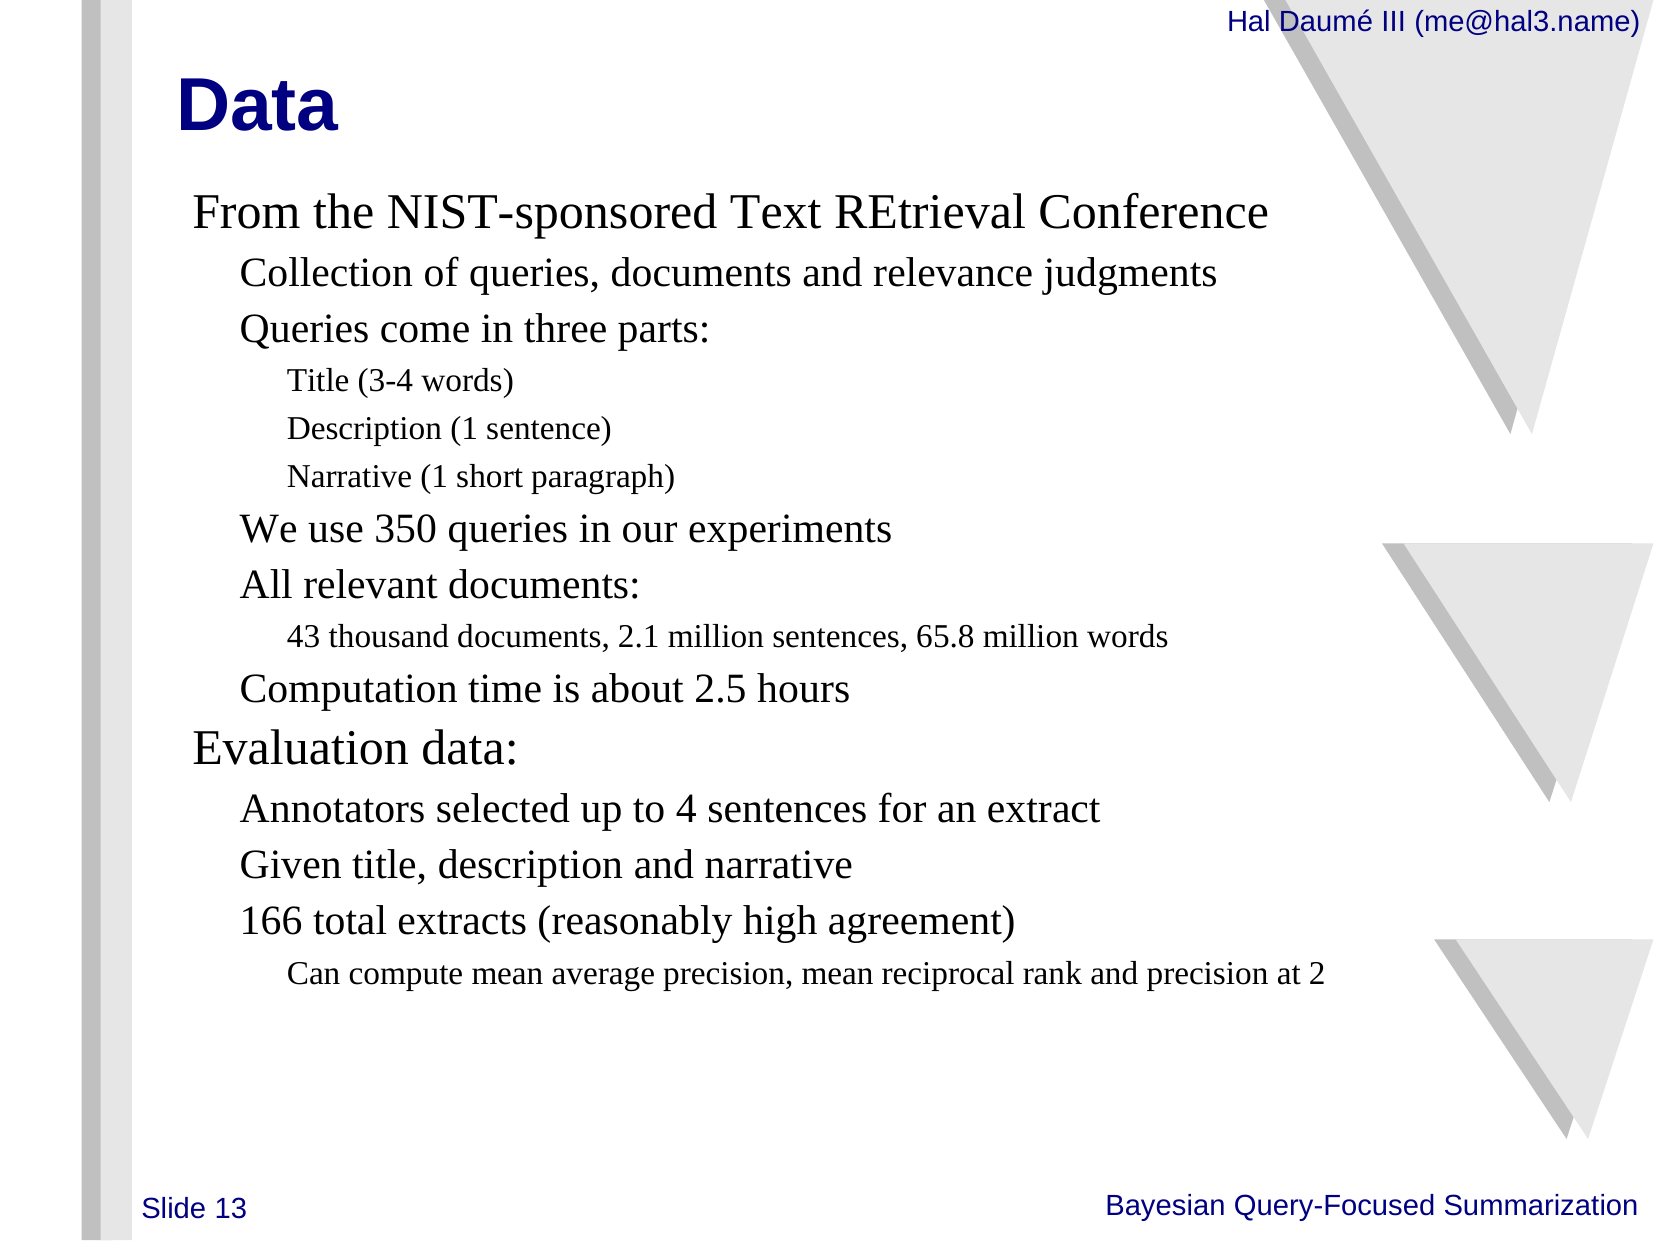

# Data
From the NIST-sponsored Text REtrieval Conference
Collection of queries, documents and relevance judgments
Queries come in three parts:
Title (3-4 words)
Description (1 sentence)
Narrative (1 short paragraph)
We use 350 queries in our experiments
All relevant documents:
43 thousand documents, 2.1 million sentences, 65.8 million words
Computation time is about 2.5 hours
Evaluation data:
Annotators selected up to 4 sentences for an extract
Given title, description and narrative
166 total extracts (reasonably high agreement)
Can compute mean average precision, mean reciprocal rank and precision at 2